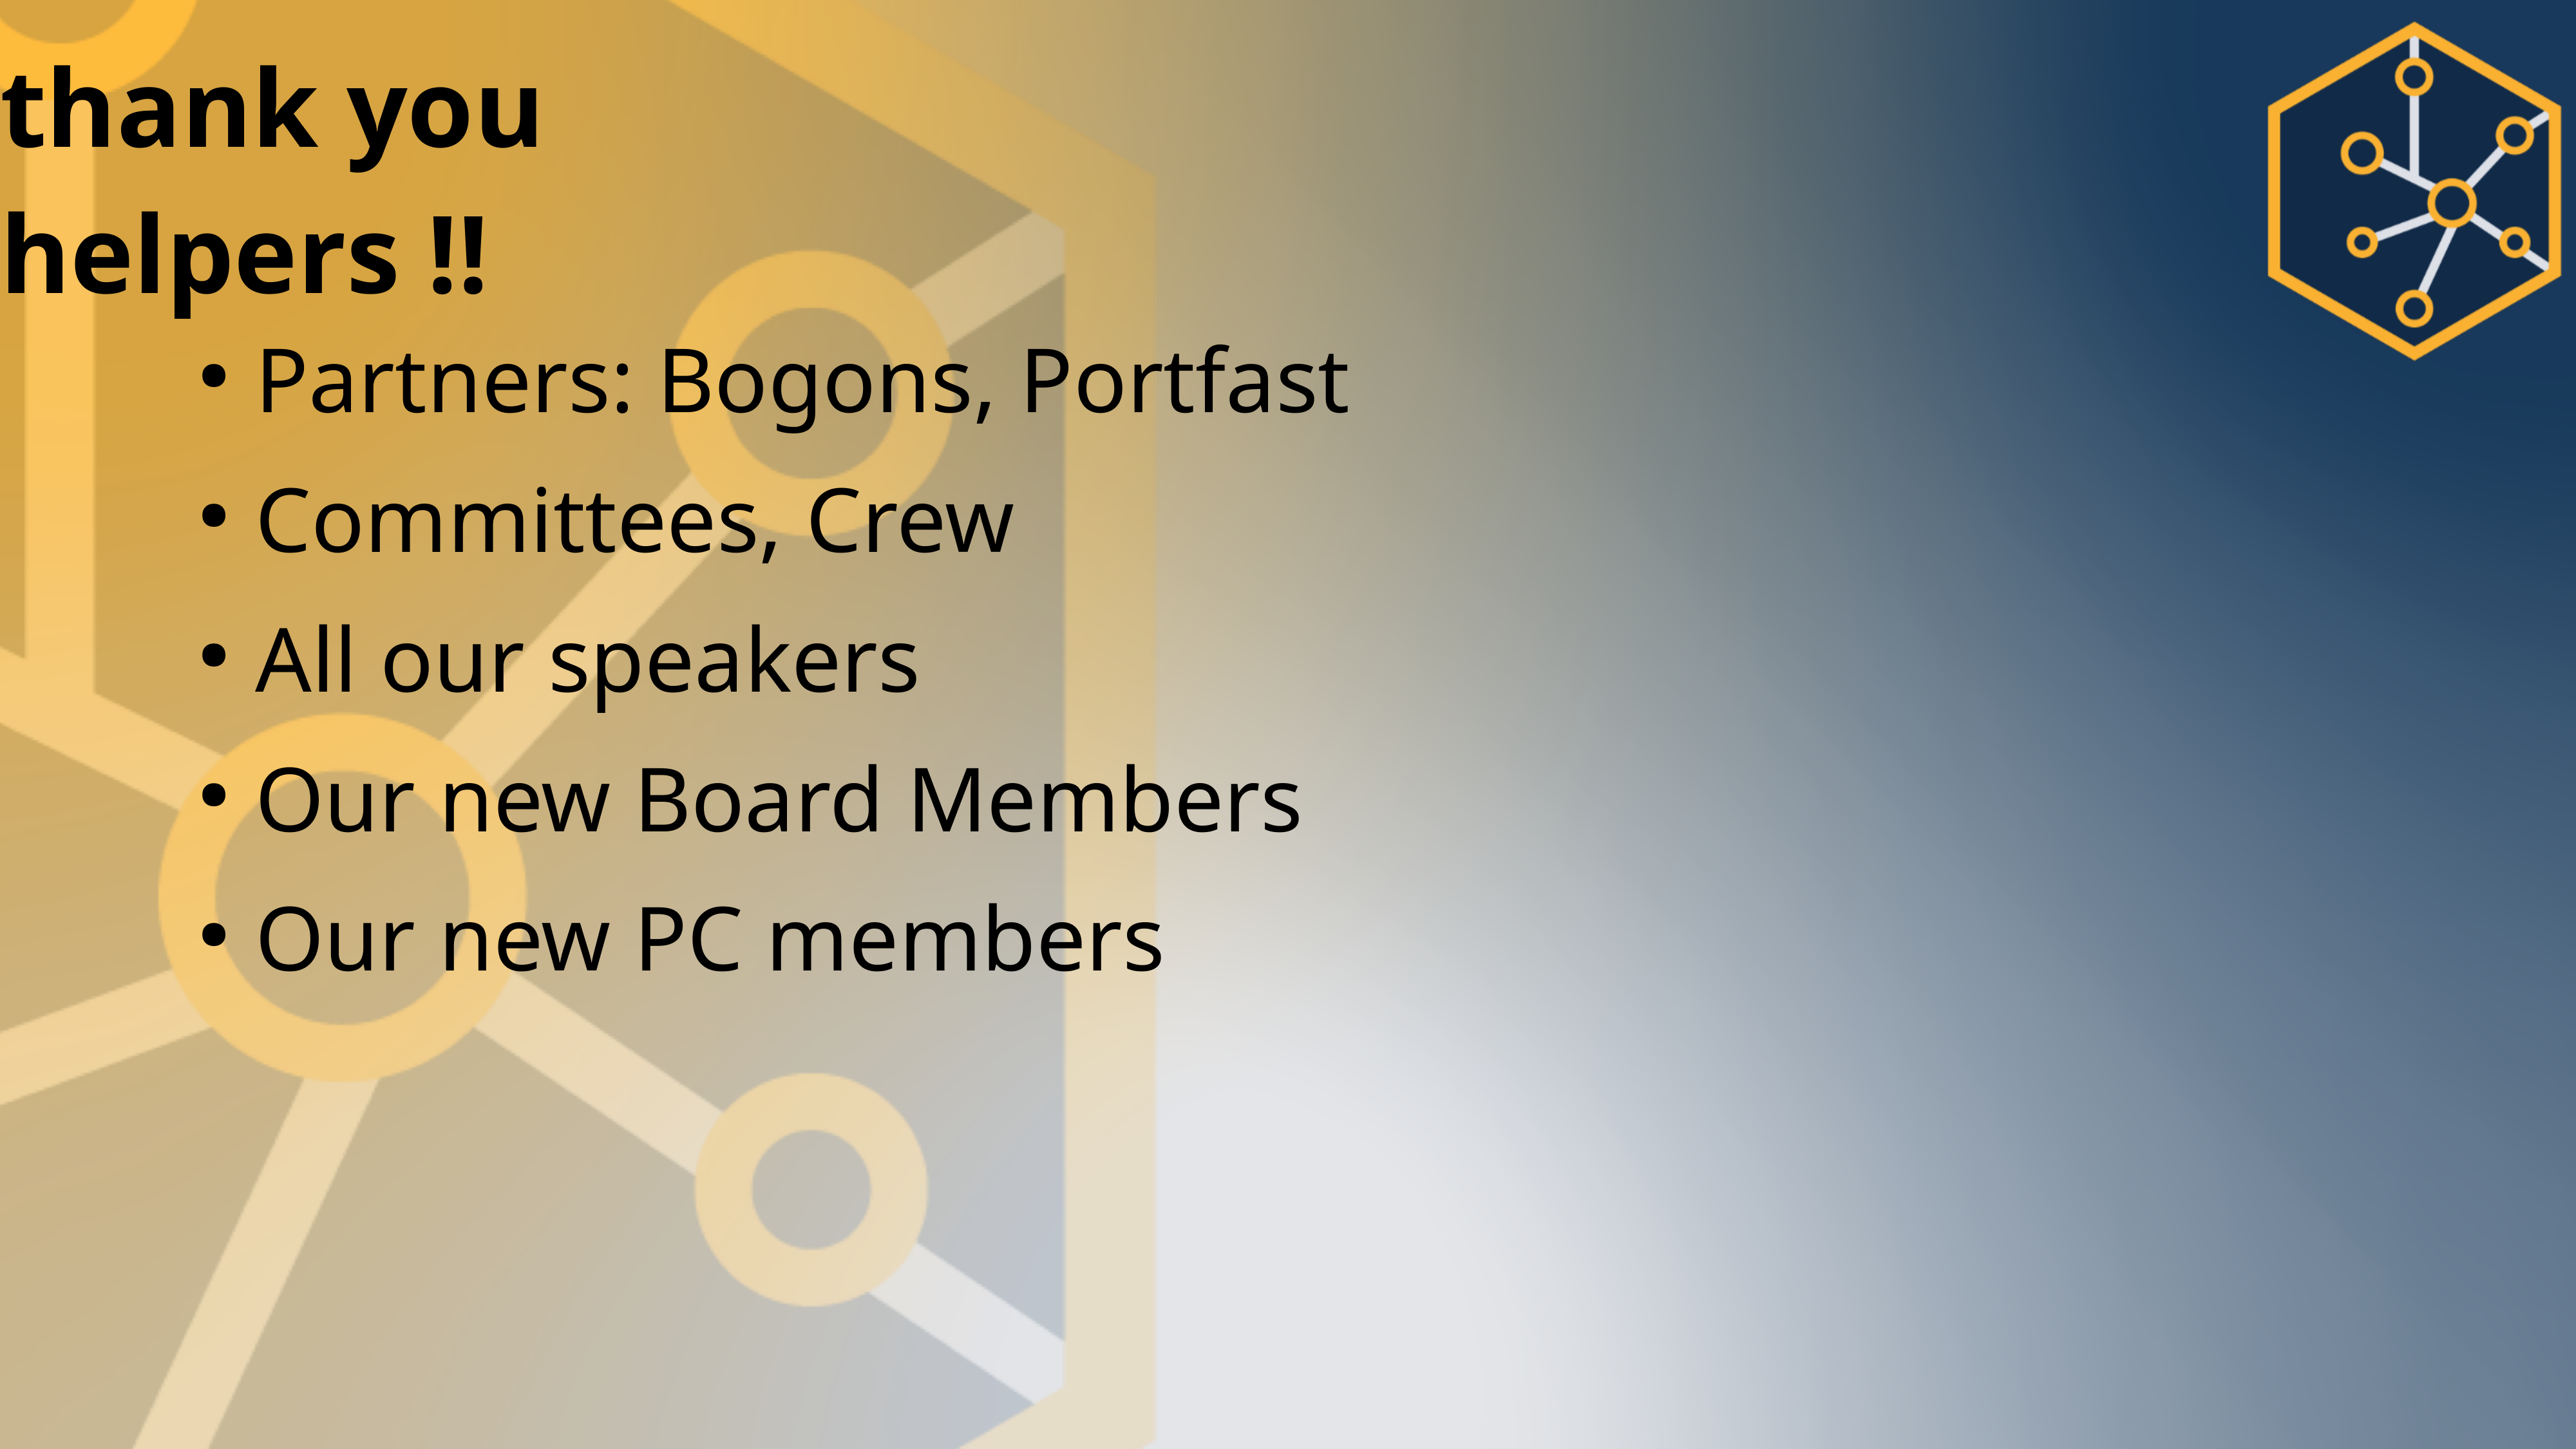

# thank you helpers !!
 Partners: Bogons, Portfast
 Committees, Crew
 All our speakers
 Our new Board Members
 Our new PC members